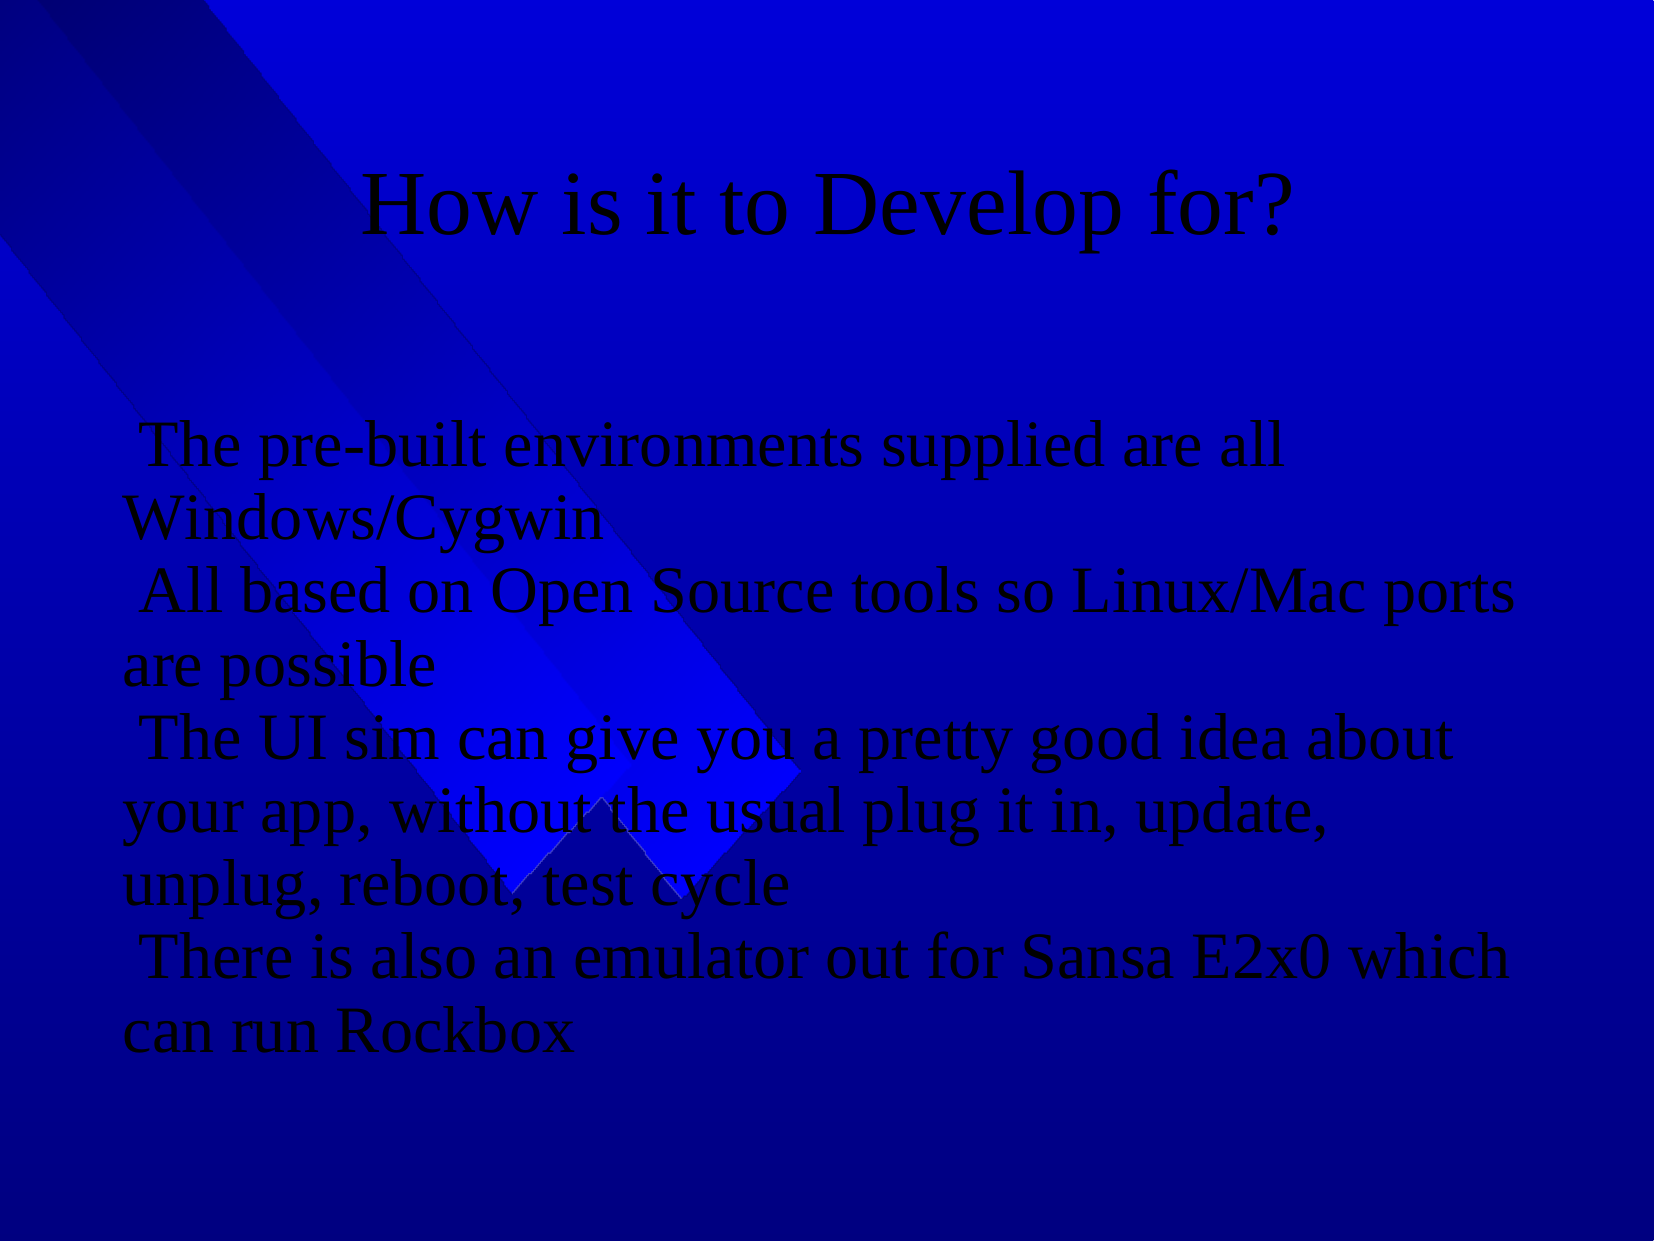

# How is it to Develop for?
 The pre-built environments supplied are all Windows/Cygwin
 All based on Open Source tools so Linux/Mac ports are possible
 The UI sim can give you a pretty good idea about your app, without the usual plug it in, update, unplug, reboot, test cycle
 There is also an emulator out for Sansa E2x0 which can run Rockbox